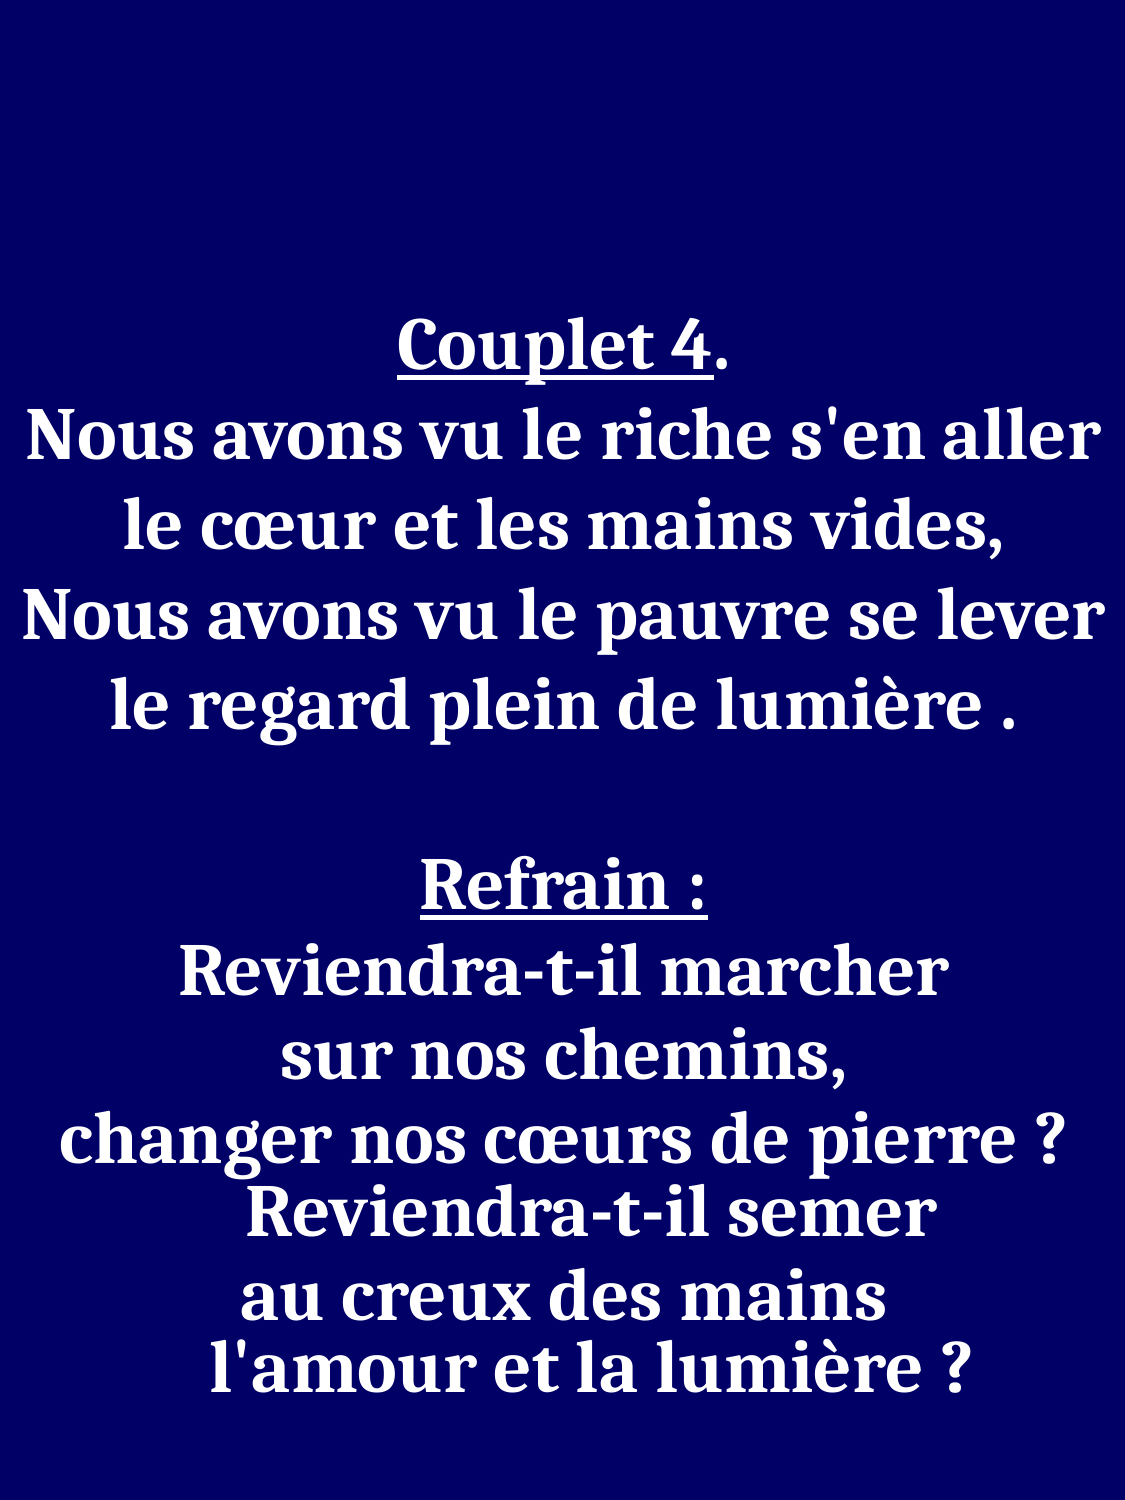

Couplet 4.
Nous avons vu le riche s'en aller
le cœur et les mains vides,
Nous avons vu le pauvre se lever
le regard plein de lumière .
Refrain :
Reviendra-t-il marcher
sur nos chemins,
changer nos cœurs de pierre ?
Reviendra-t-il semer
au creux des mains
l'amour et la lumière ?